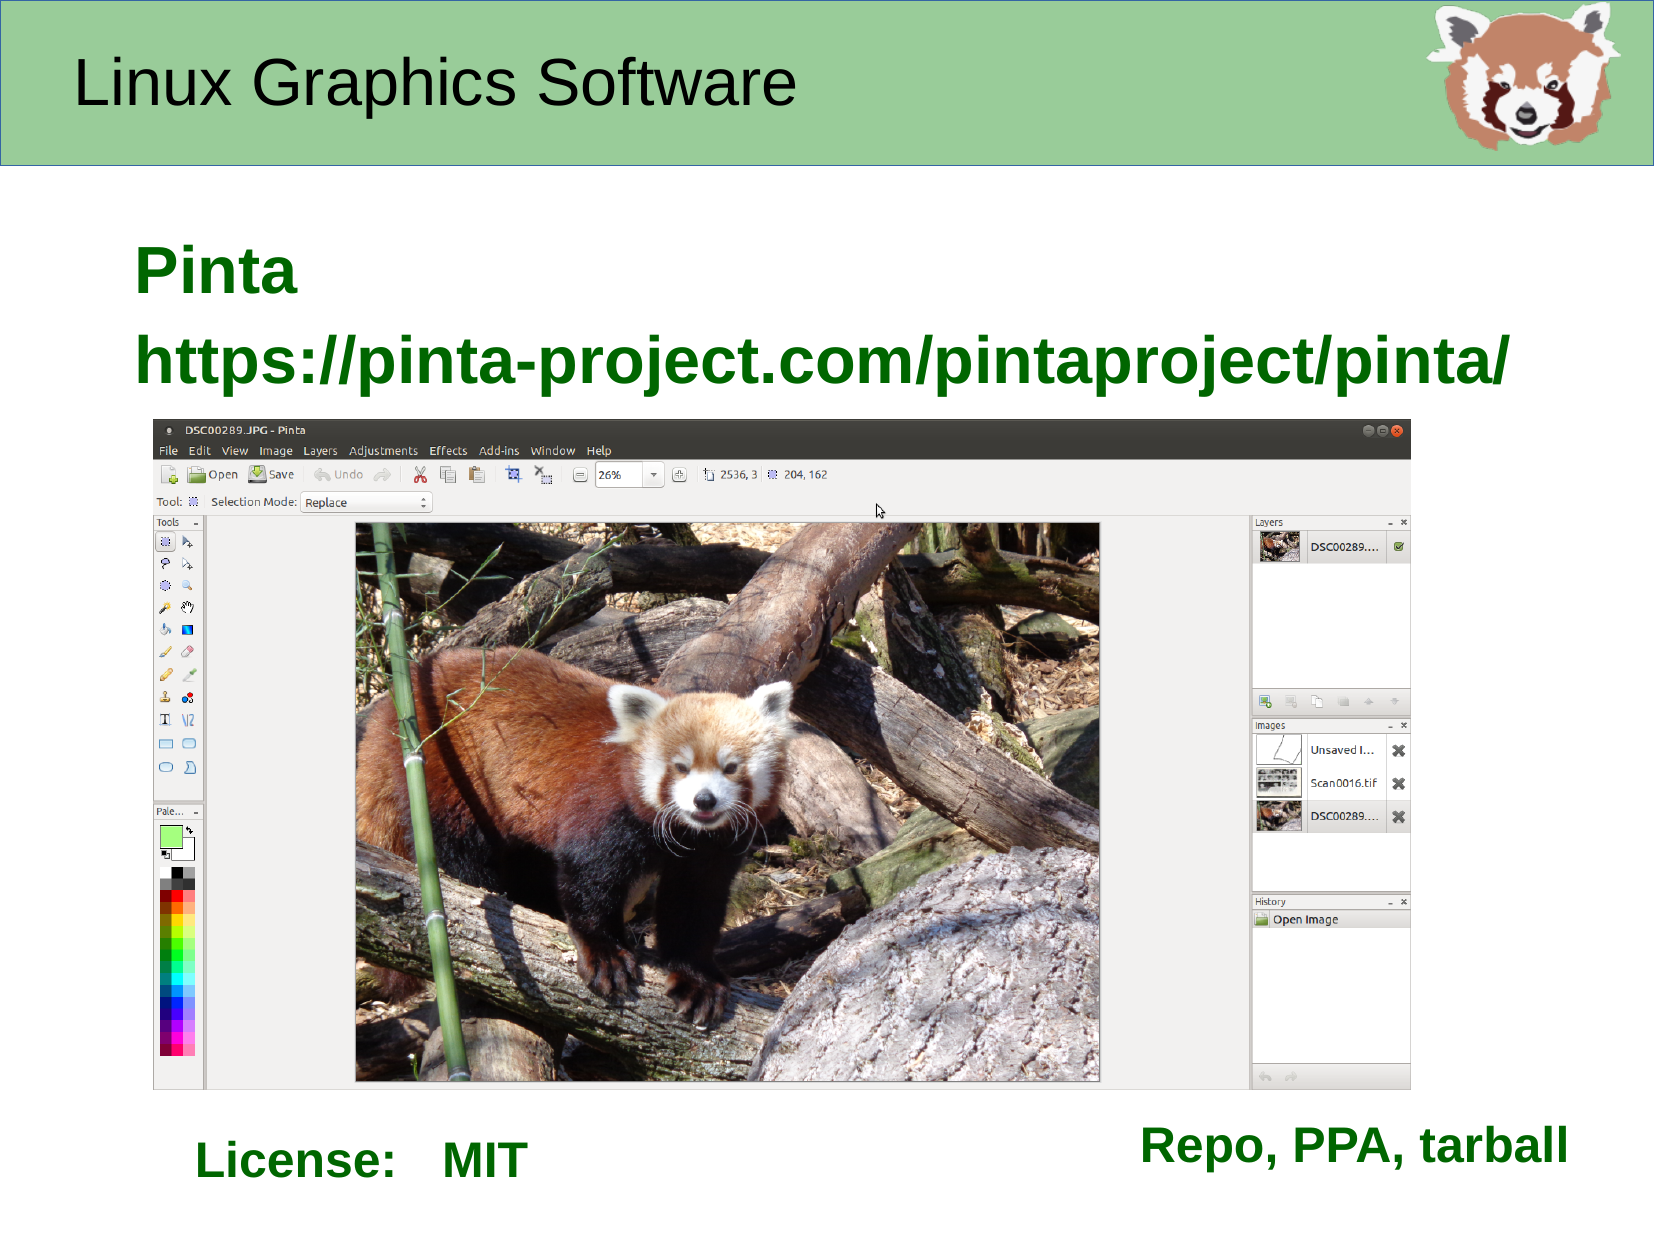

# Linux Graphics Software
Pinta
https://pinta-project.com/pintaproject/pinta/
Repo, PPA, tarball
License:
MIT